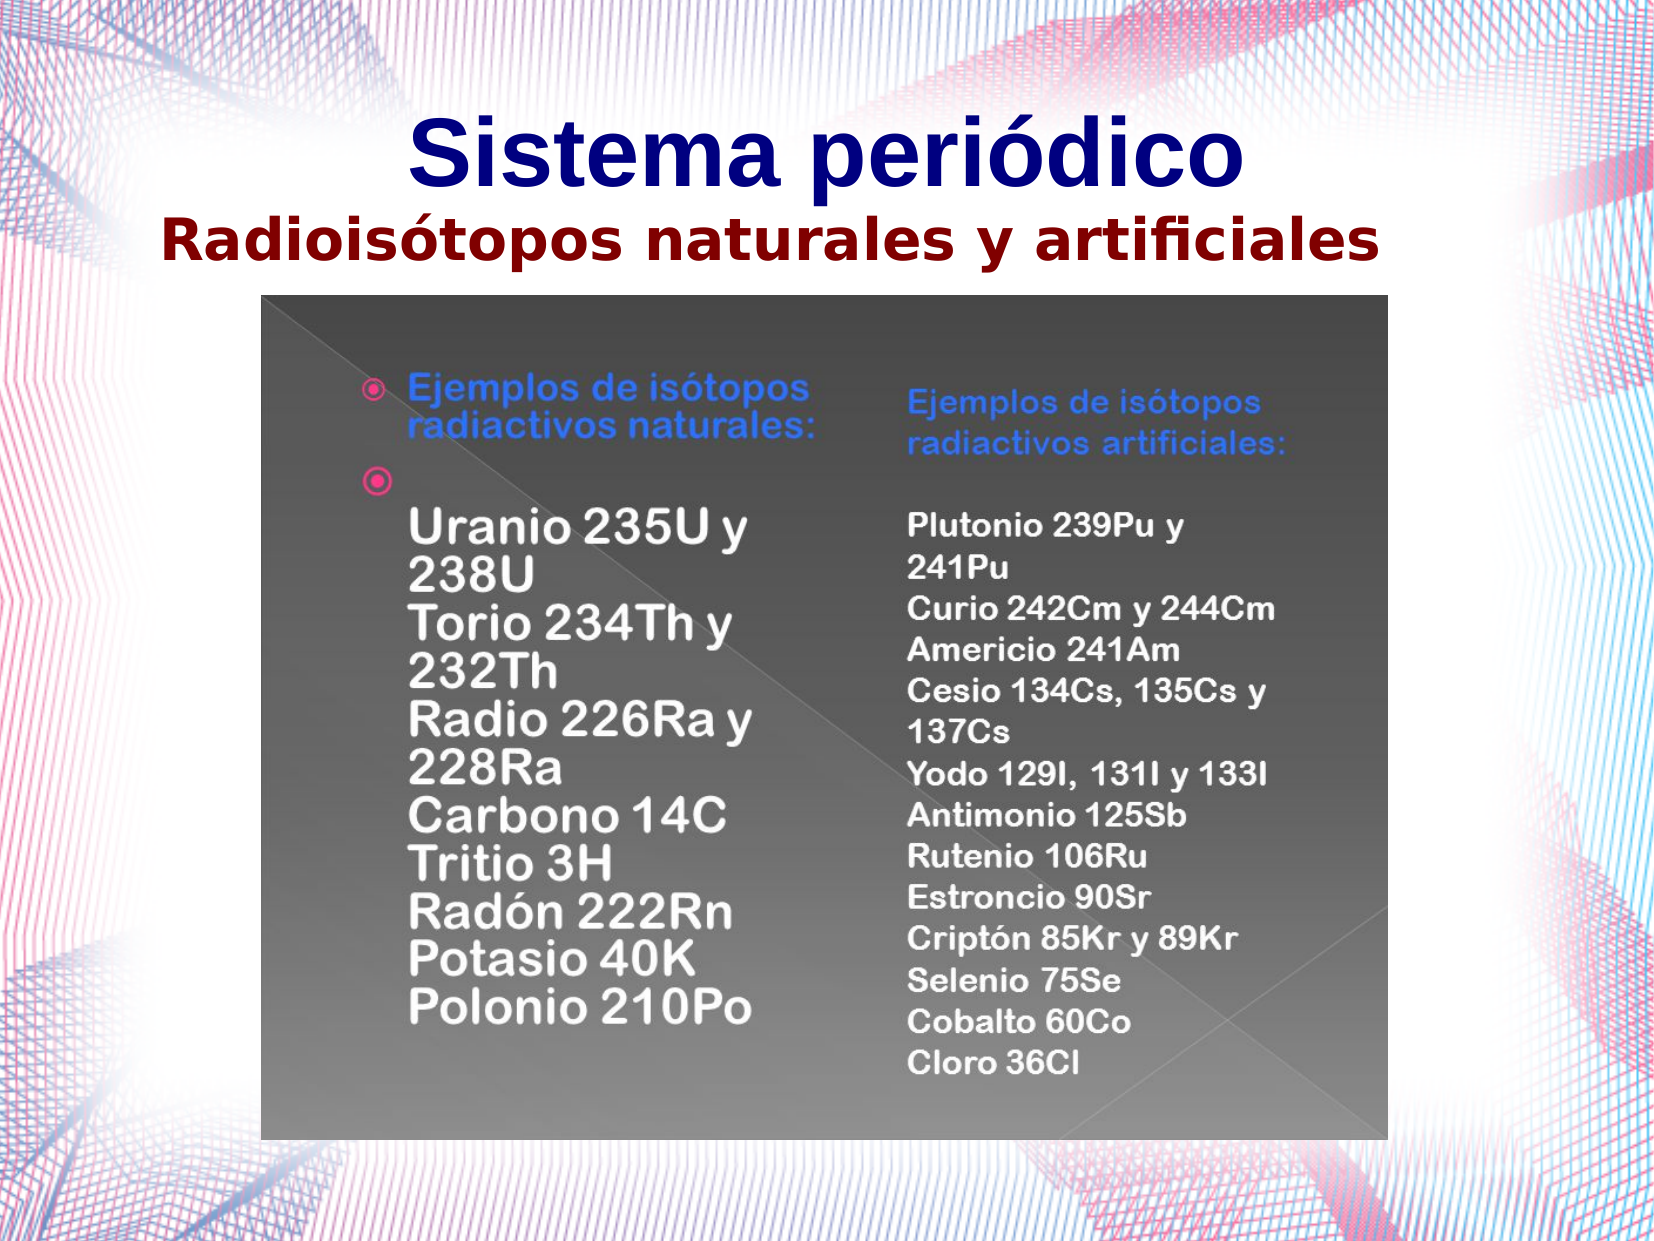

# Sistema periódico
Radioisótopos naturales y artificiales